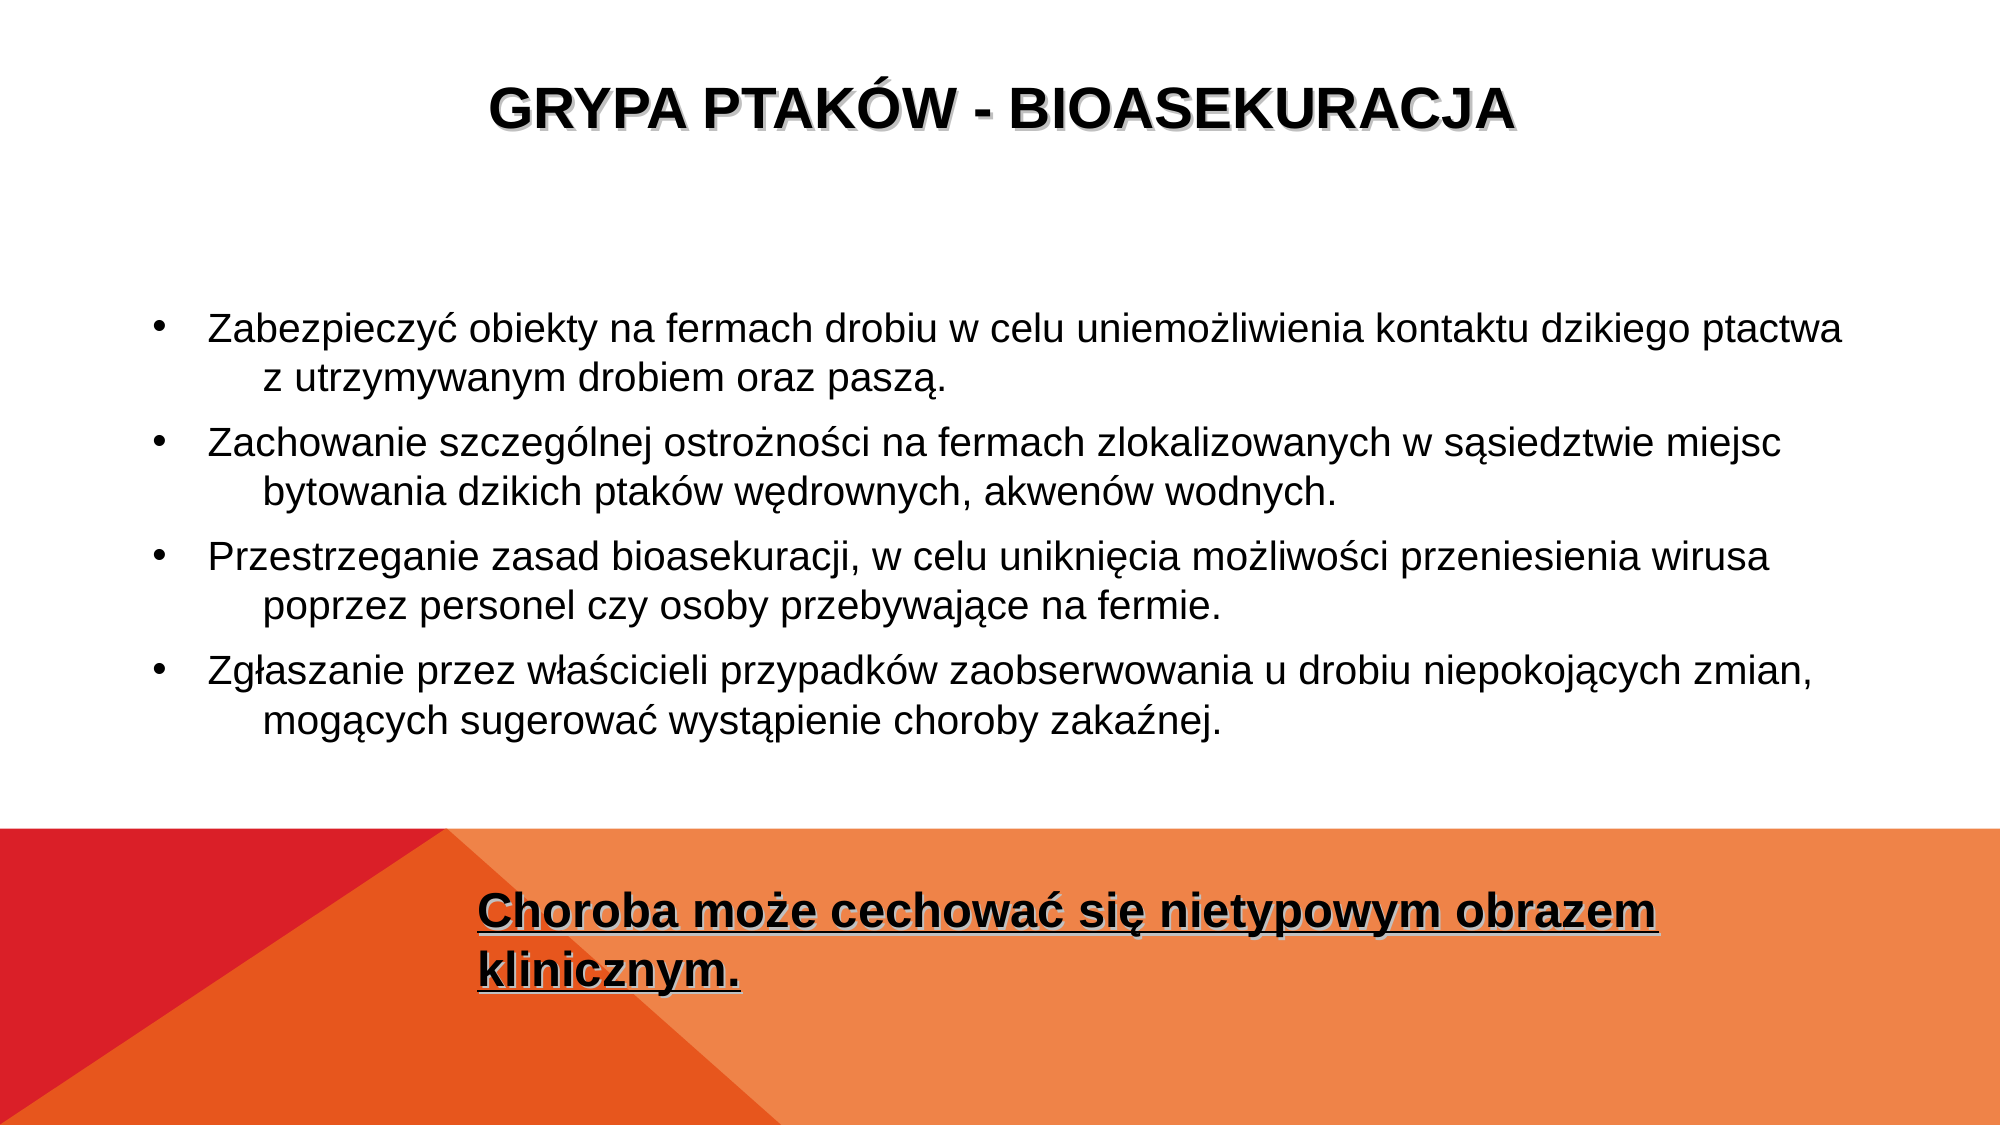

# GRYPA PTAKÓW - bioasekuracja
Zabezpieczyć obiekty na fermach drobiu w celu uniemożliwienia kontaktu dzikiego ptactwa z utrzymywanym drobiem oraz paszą.
Zachowanie szczególnej ostrożności na fermach zlokalizowanych w sąsiedztwie miejsc bytowania dzikich ptaków wędrownych, akwenów wodnych.
Przestrzeganie zasad bioasekuracji, w celu uniknięcia możliwości przeniesienia wirusa poprzez personel czy osoby przebywające na fermie.
Zgłaszanie przez właścicieli przypadków zaobserwowania u drobiu niepokojących zmian, mogących sugerować wystąpienie choroby zakaźnej.
Choroba może cechować się nietypowym obrazem klinicznym.